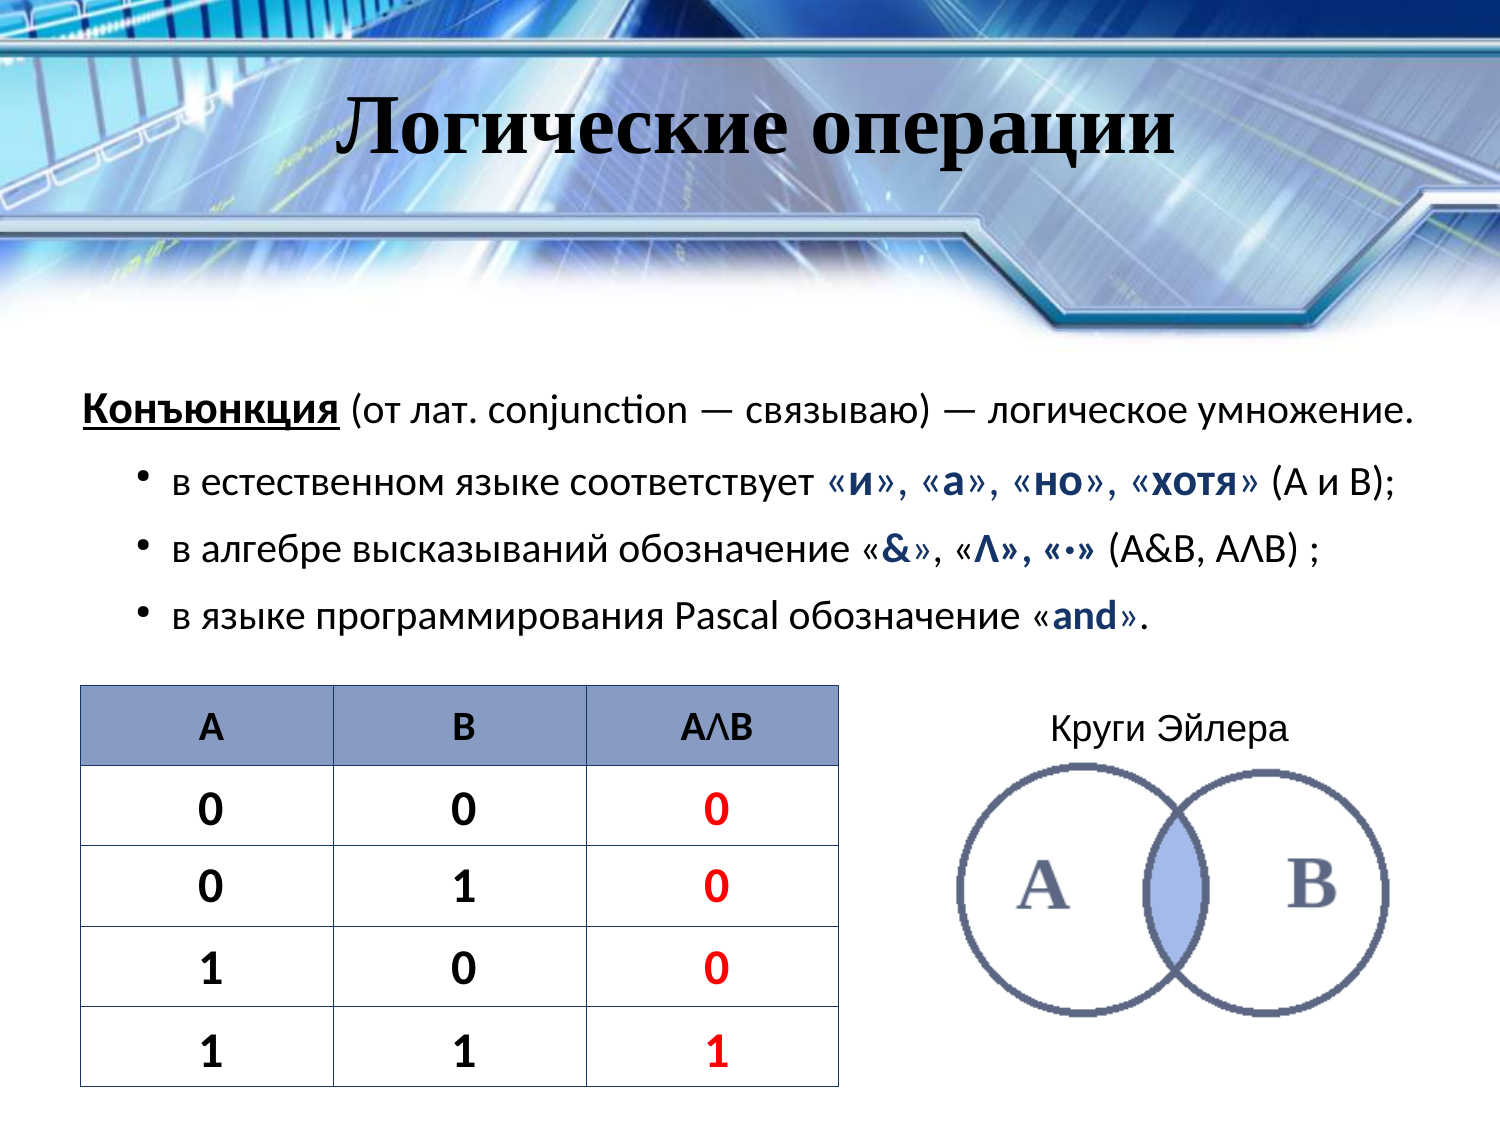

Логические операции
# Конъюнкция (от лат. conjunction — связываю) — логическое умножение.
в естественном языке соответствует «и», «а», «но», «хотя» (А и В);
в алгебре высказываний обозначение «&», «Λ», «·» (A&B, AΛB) ;
в языке программирования Pascal обозначение «and».
| | | |
| --- | --- | --- |
| | | |
| | | |
| | | |
| | | |
A
B
AΛB
Круги Эйлера
0
0
0
0
1
0
1
0
0
1
1
1